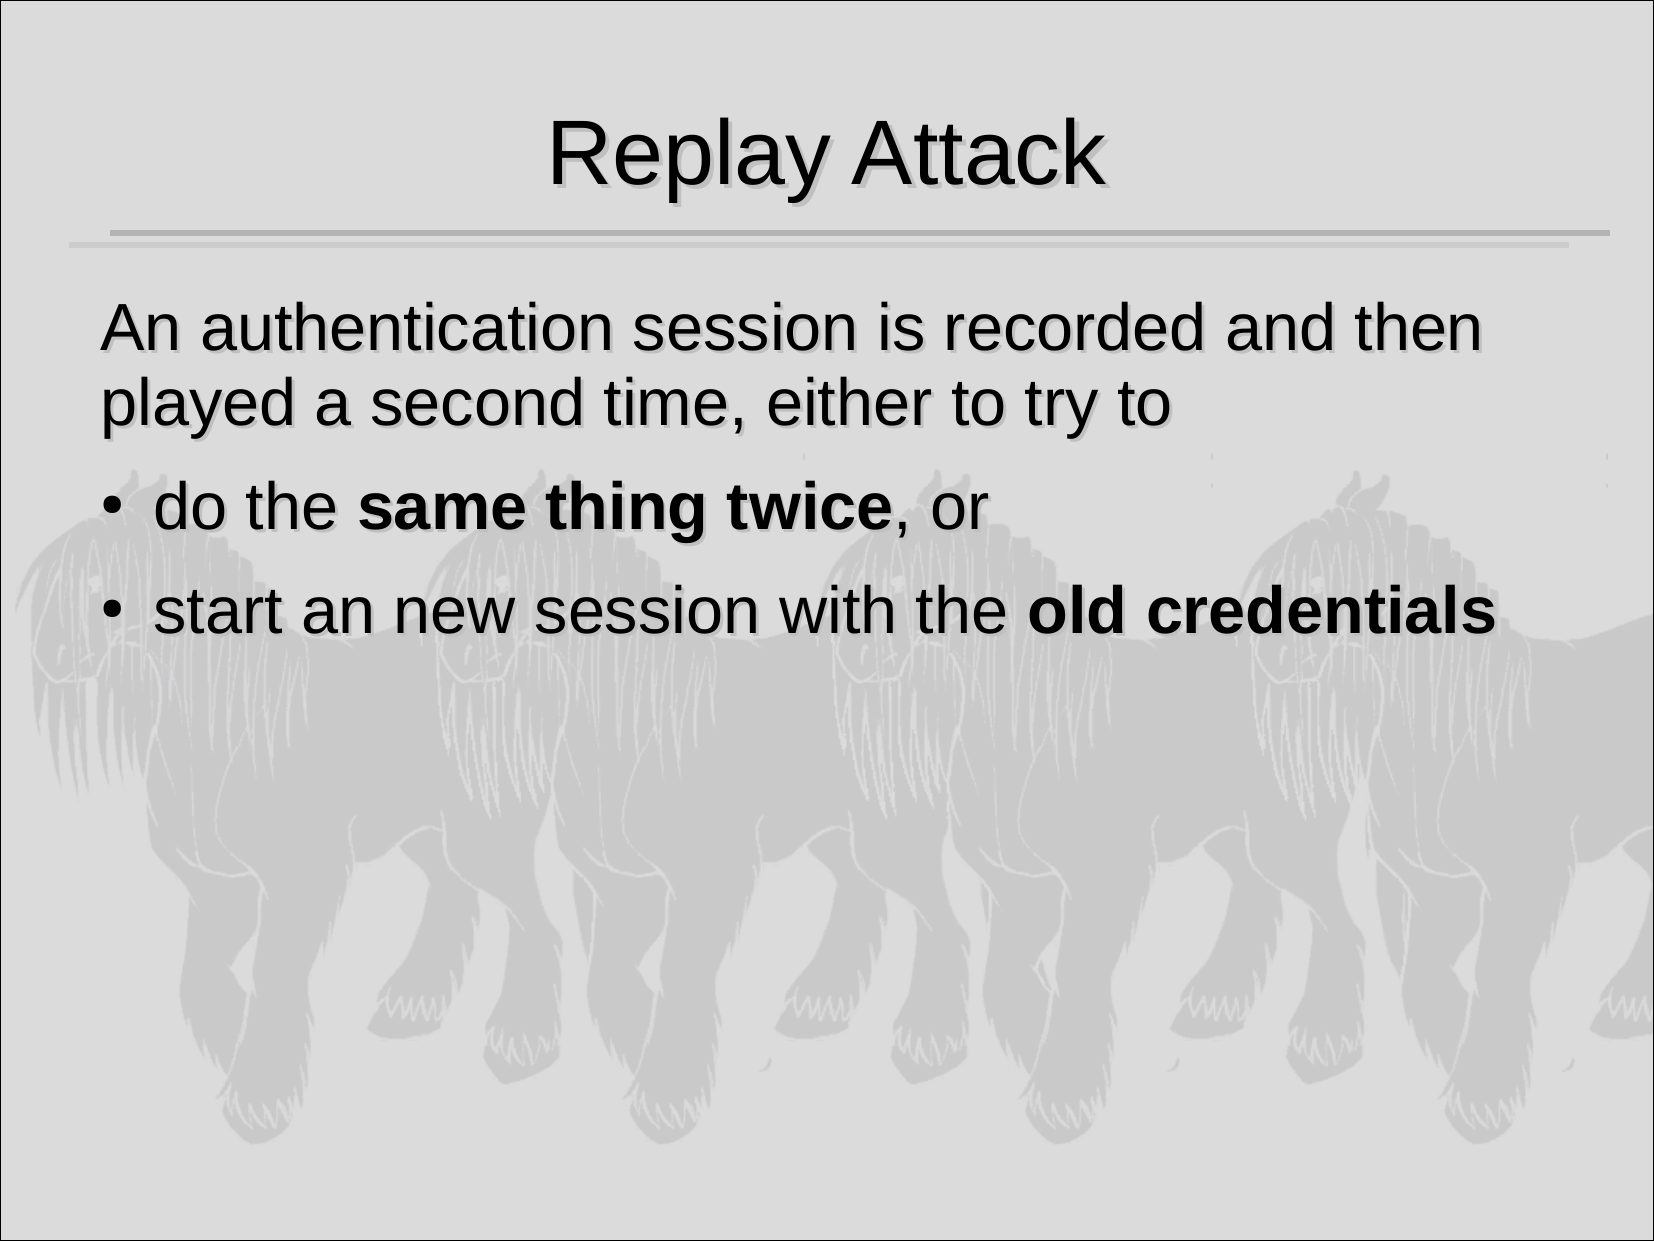

# Replay Attack
An authentication session is recorded and then played a second time, either to try to
do the same thing twice, or
start an new session with the old credentials